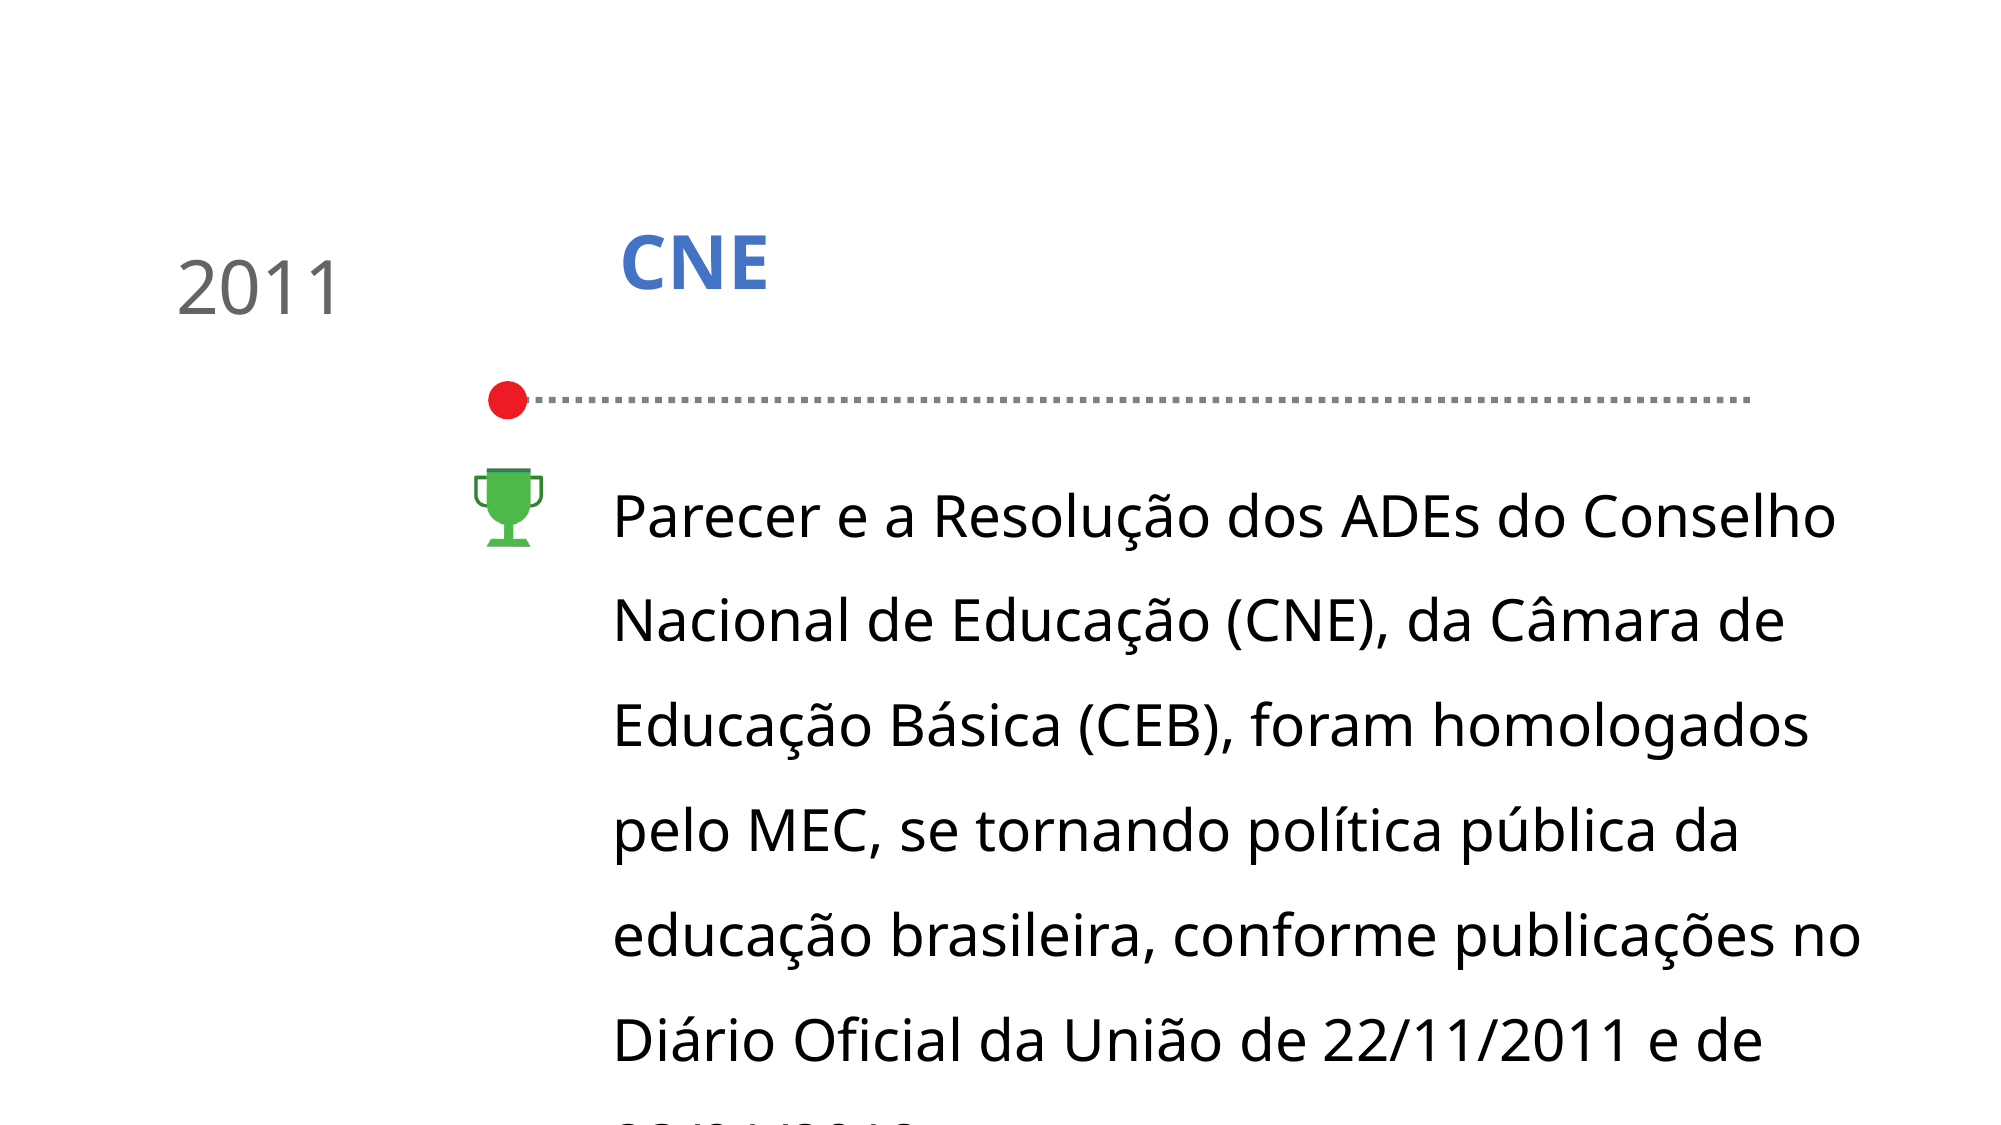

CNE
2011
Parecer e a Resolução dos ADEs do Conselho Nacional de Educação (CNE), da Câmara de Educação Básica (CEB), foram homologados pelo MEC, se tornando política pública da educação brasileira, conforme publicações no Diário Oficial da União de 22/11/2011 e de 23/01/2012.